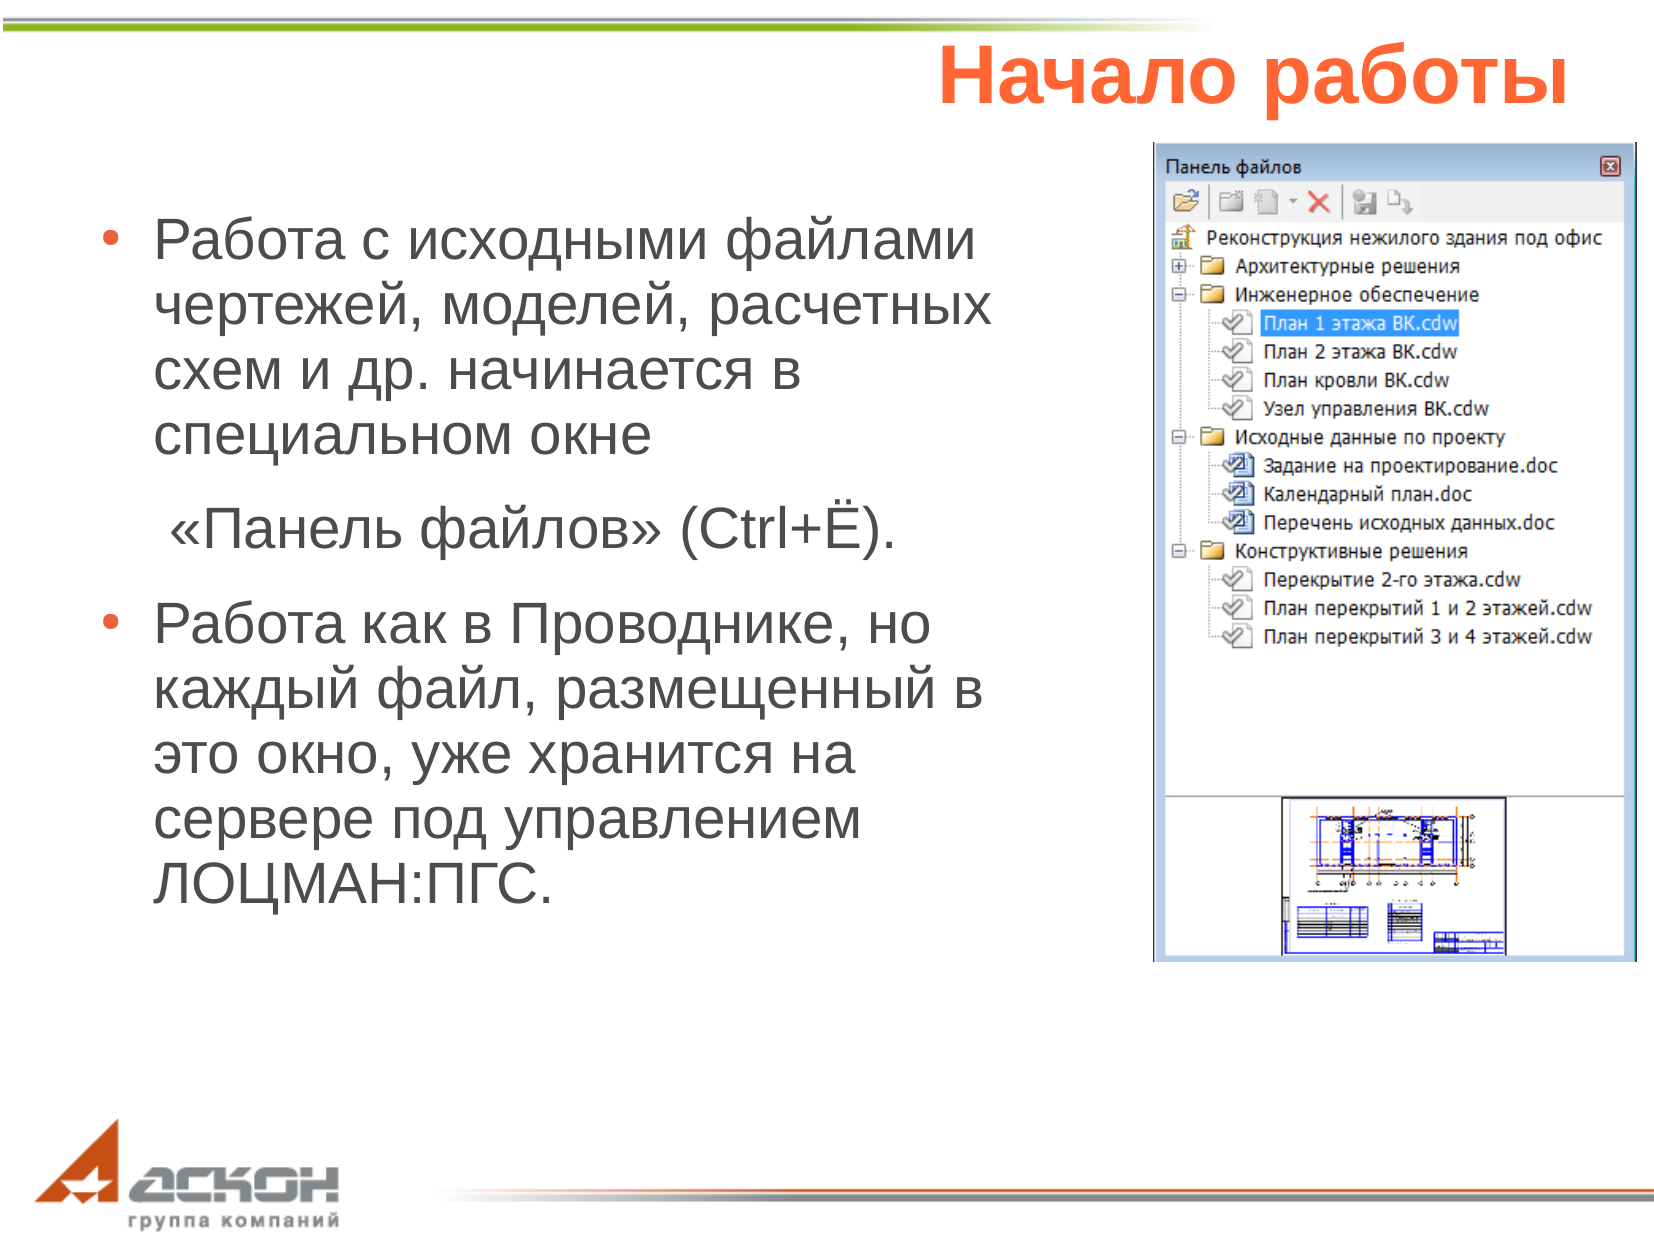

# Начало работы
Работа с исходными файлами чертежей, моделей, расчетных схем и др. начинается в специальном окне
 «Панель файлов» (Ctrl+Ё).
Работа как в Проводнике, но каждый файл, размещенный в это окно, уже хранится на сервере под управлением ЛОЦМАН:ПГС.